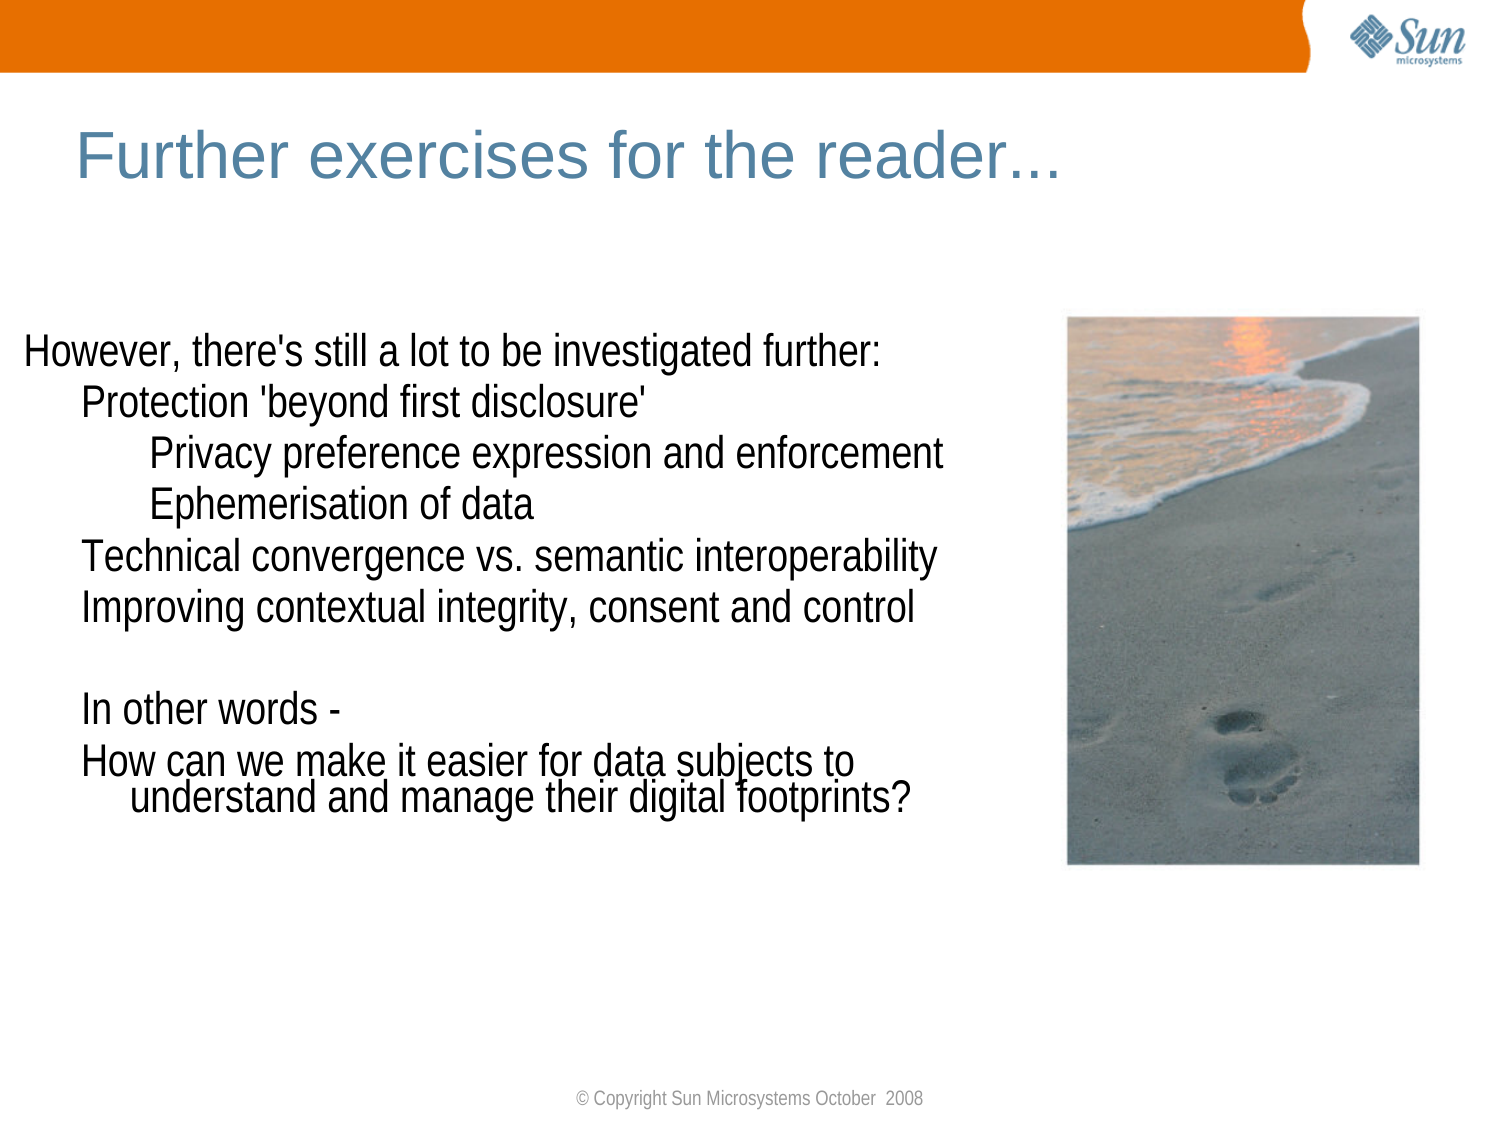

# Further exercises for the reader...
However, there's still a lot to be investigated further:
Protection 'beyond first disclosure'
Privacy preference expression and enforcement
Ephemerisation of data
Technical convergence vs. semantic interoperability
Improving contextual integrity, consent and control
In other words -
How can we make it easier for data subjects to understand and manage their digital footprints?